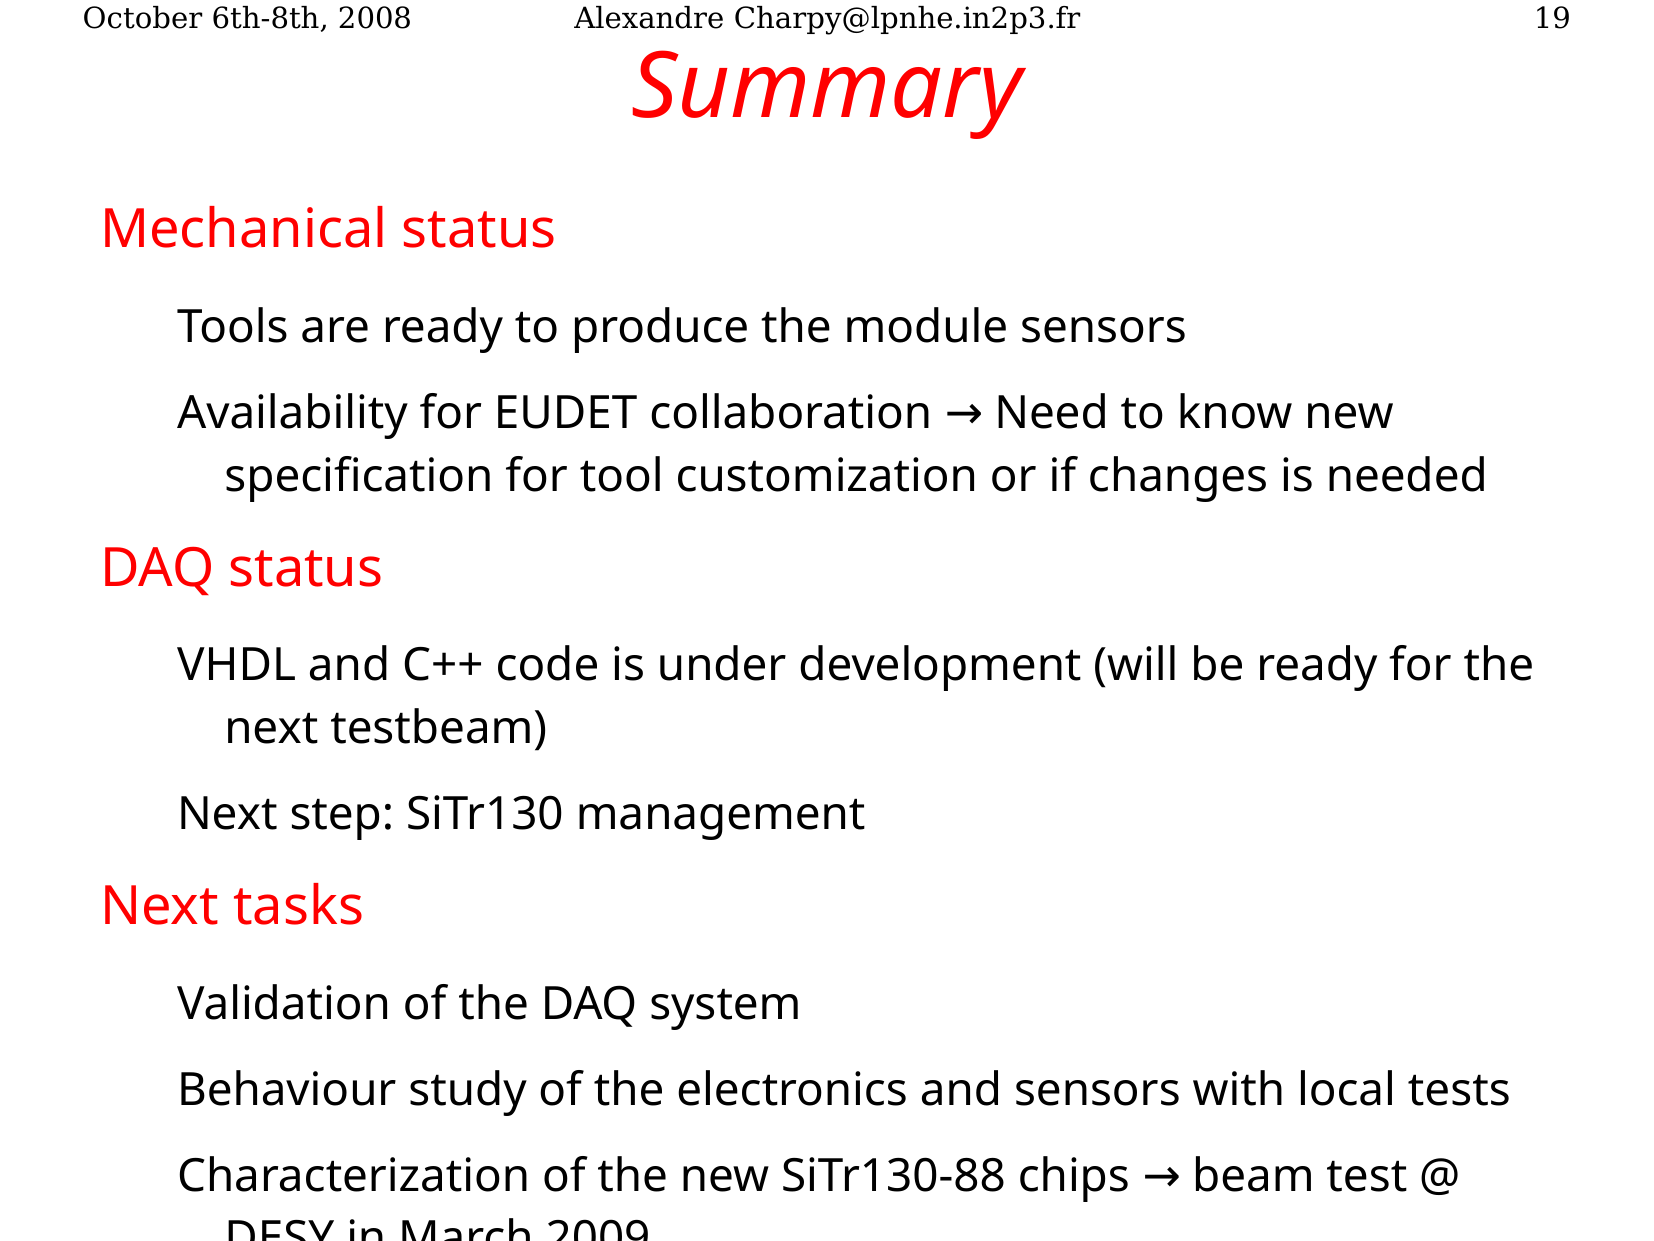

# Summary
October 6th-8th, 2008
Alexandre Charpy@lpnhe.in2p3.fr
19
Mechanical status
Tools are ready to produce the module sensors
Availability for EUDET collaboration → Need to know new specification for tool customization or if changes is needed
DAQ status
VHDL and C++ code is under development (will be ready for the next testbeam)
Next step: SiTr130 management
Next tasks
Validation of the DAQ system
Behaviour study of the electronics and sensors with local tests
Characterization of the new SiTr130-88 chips → beam test @ DESY in March 2009
Status is available on the following link: http://lpnhe-lc.in2p3.fr/internal/Status.html